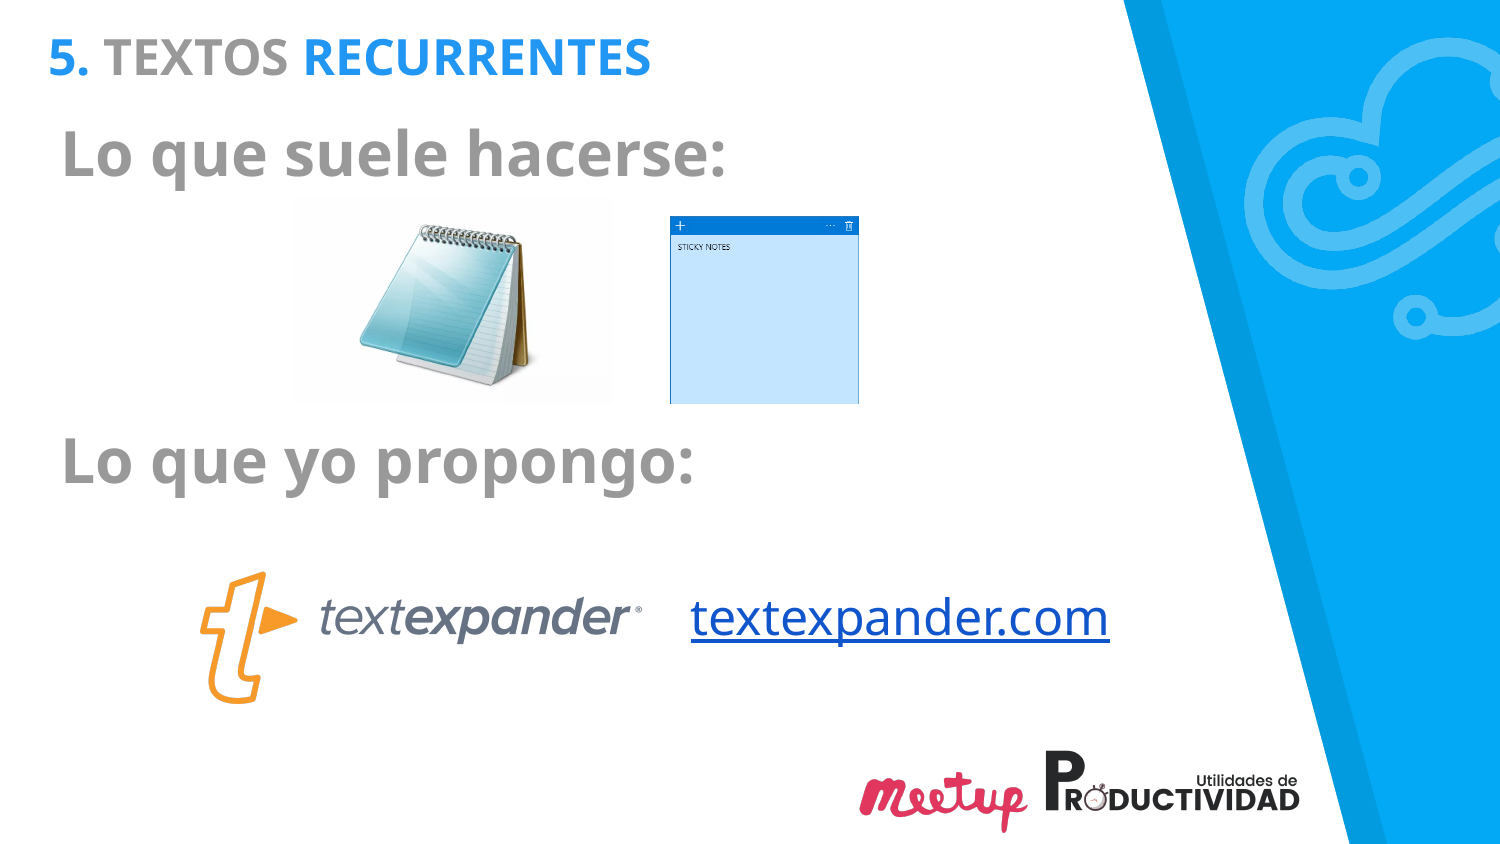

5. TEXTOS RECURRENTES
# Lo que suele hacerse:
Lo que yo propongo:
textexpander.com